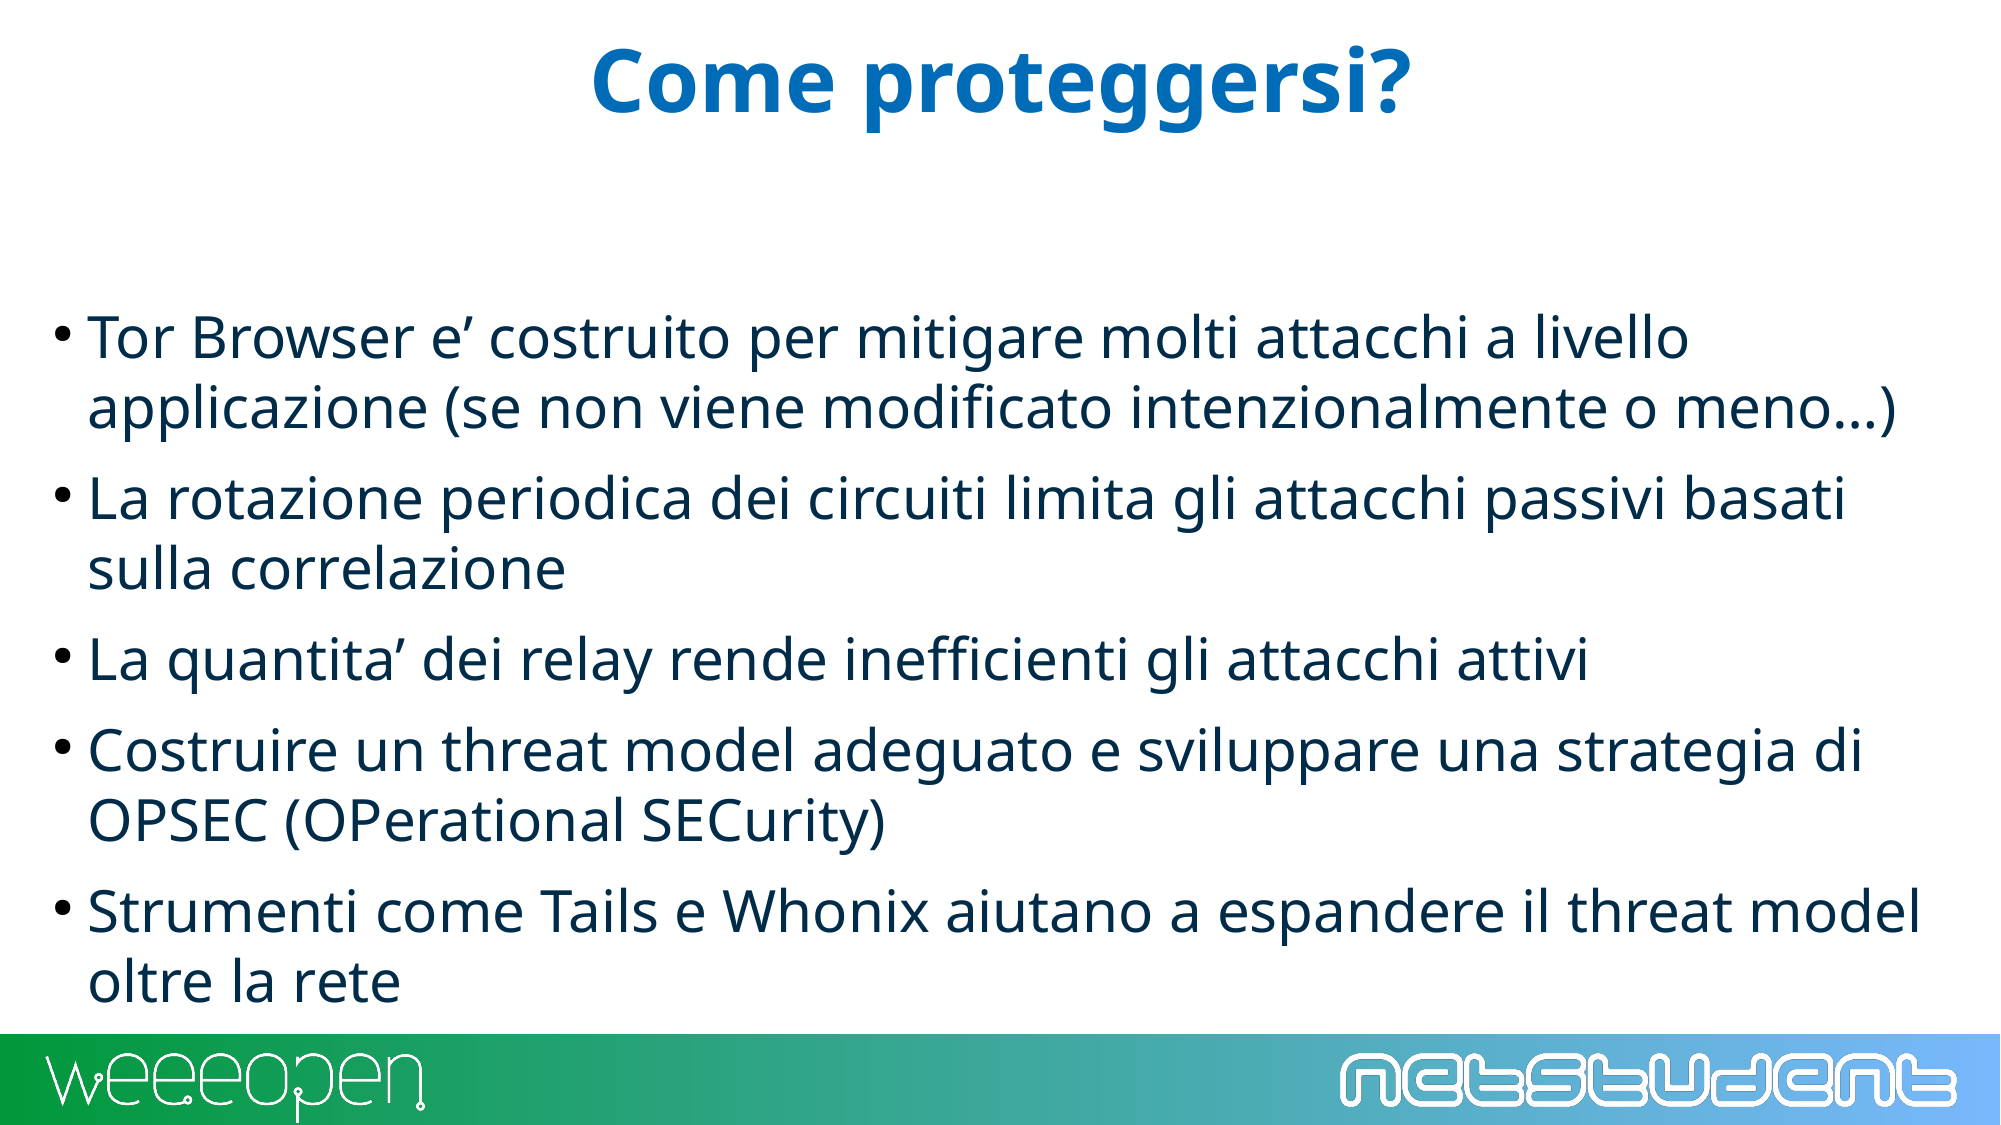

# Come proteggersi?
Tor Browser e’ costruito per mitigare molti attacchi a livello applicazione (se non viene modificato intenzionalmente o meno…)
La rotazione periodica dei circuiti limita gli attacchi passivi basati sulla correlazione
La quantita’ dei relay rende inefficienti gli attacchi attivi
Costruire un threat model adeguato e sviluppare una strategia di OPSEC (OPerational SECurity)
Strumenti come Tails e Whonix aiutano a espandere il threat model oltre la rete